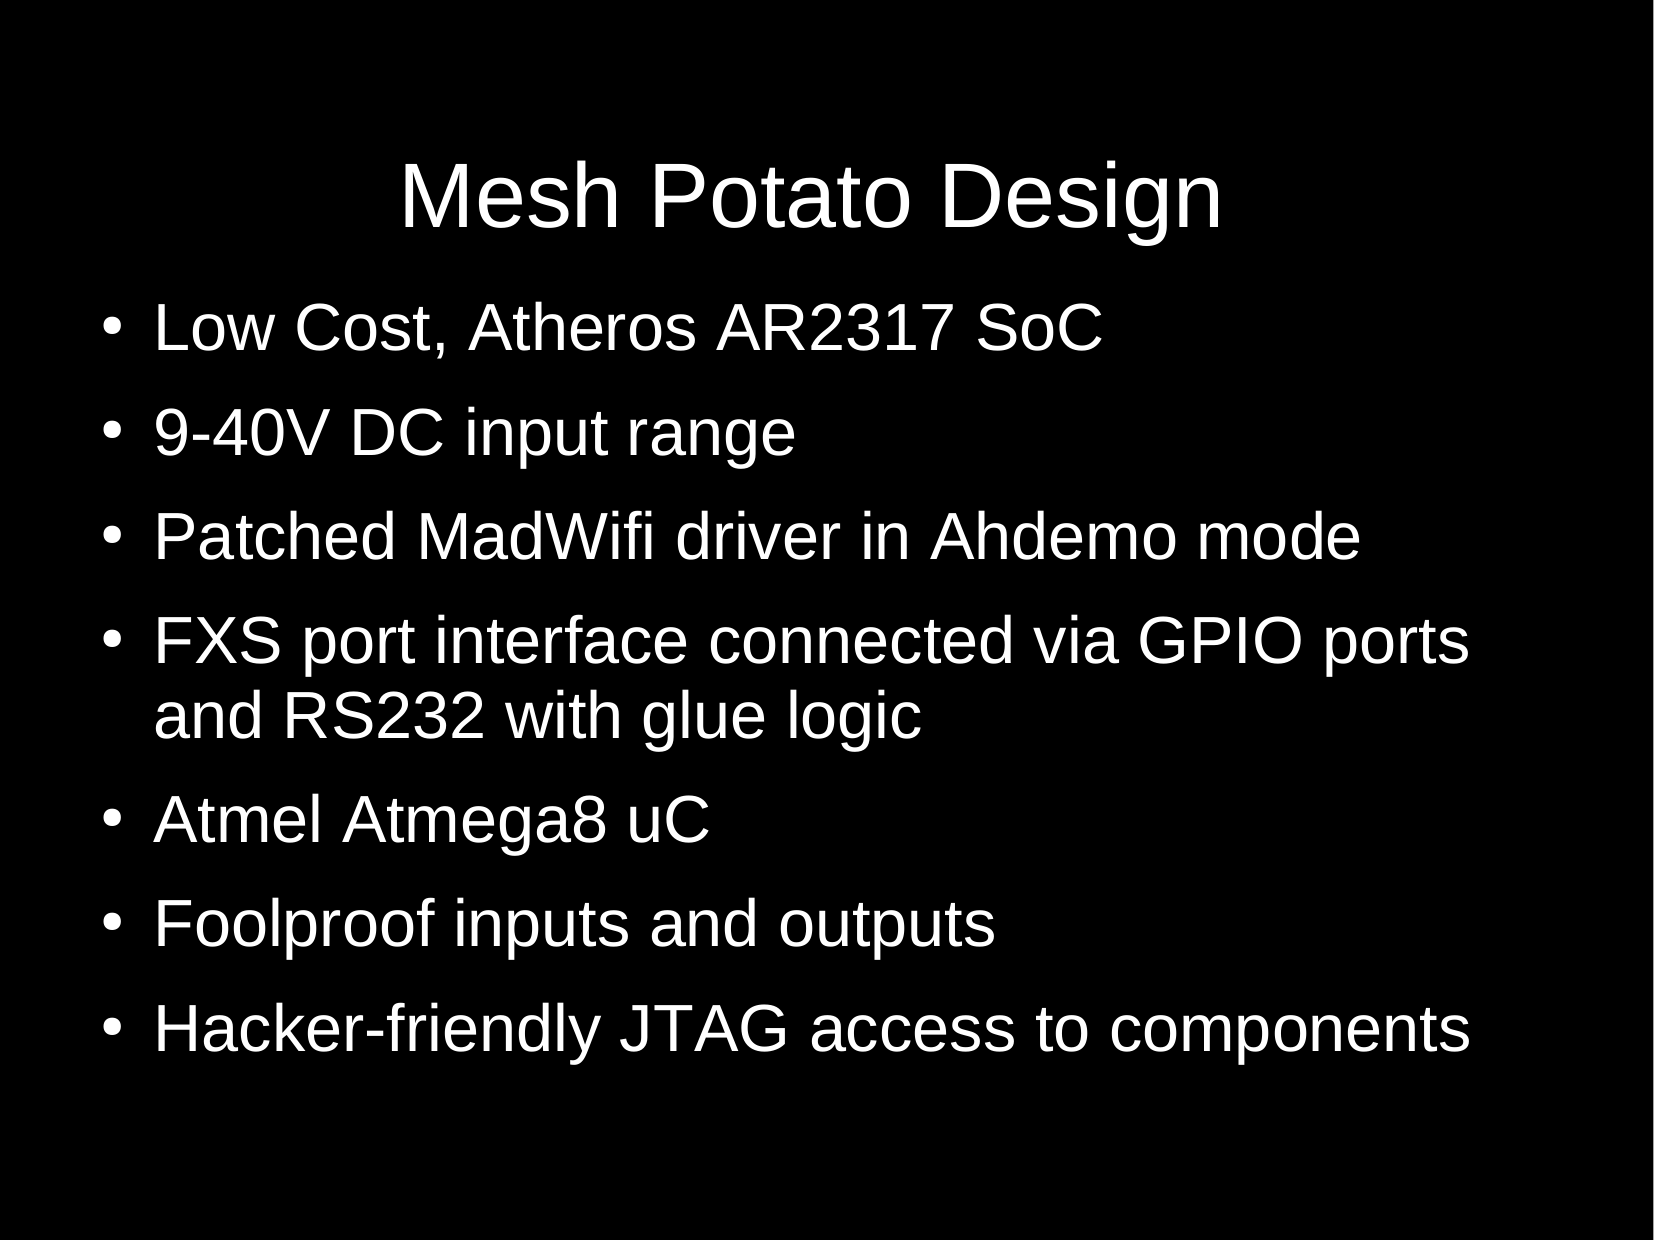

# Mesh Potato Design
Low Cost, Atheros AR2317 SoC
9-40V DC input range
Patched MadWifi driver in Ahdemo mode
FXS port interface connected via GPIO ports and RS232 with glue logic
Atmel Atmega8 uC
Foolproof inputs and outputs
Hacker-friendly JTAG access to components